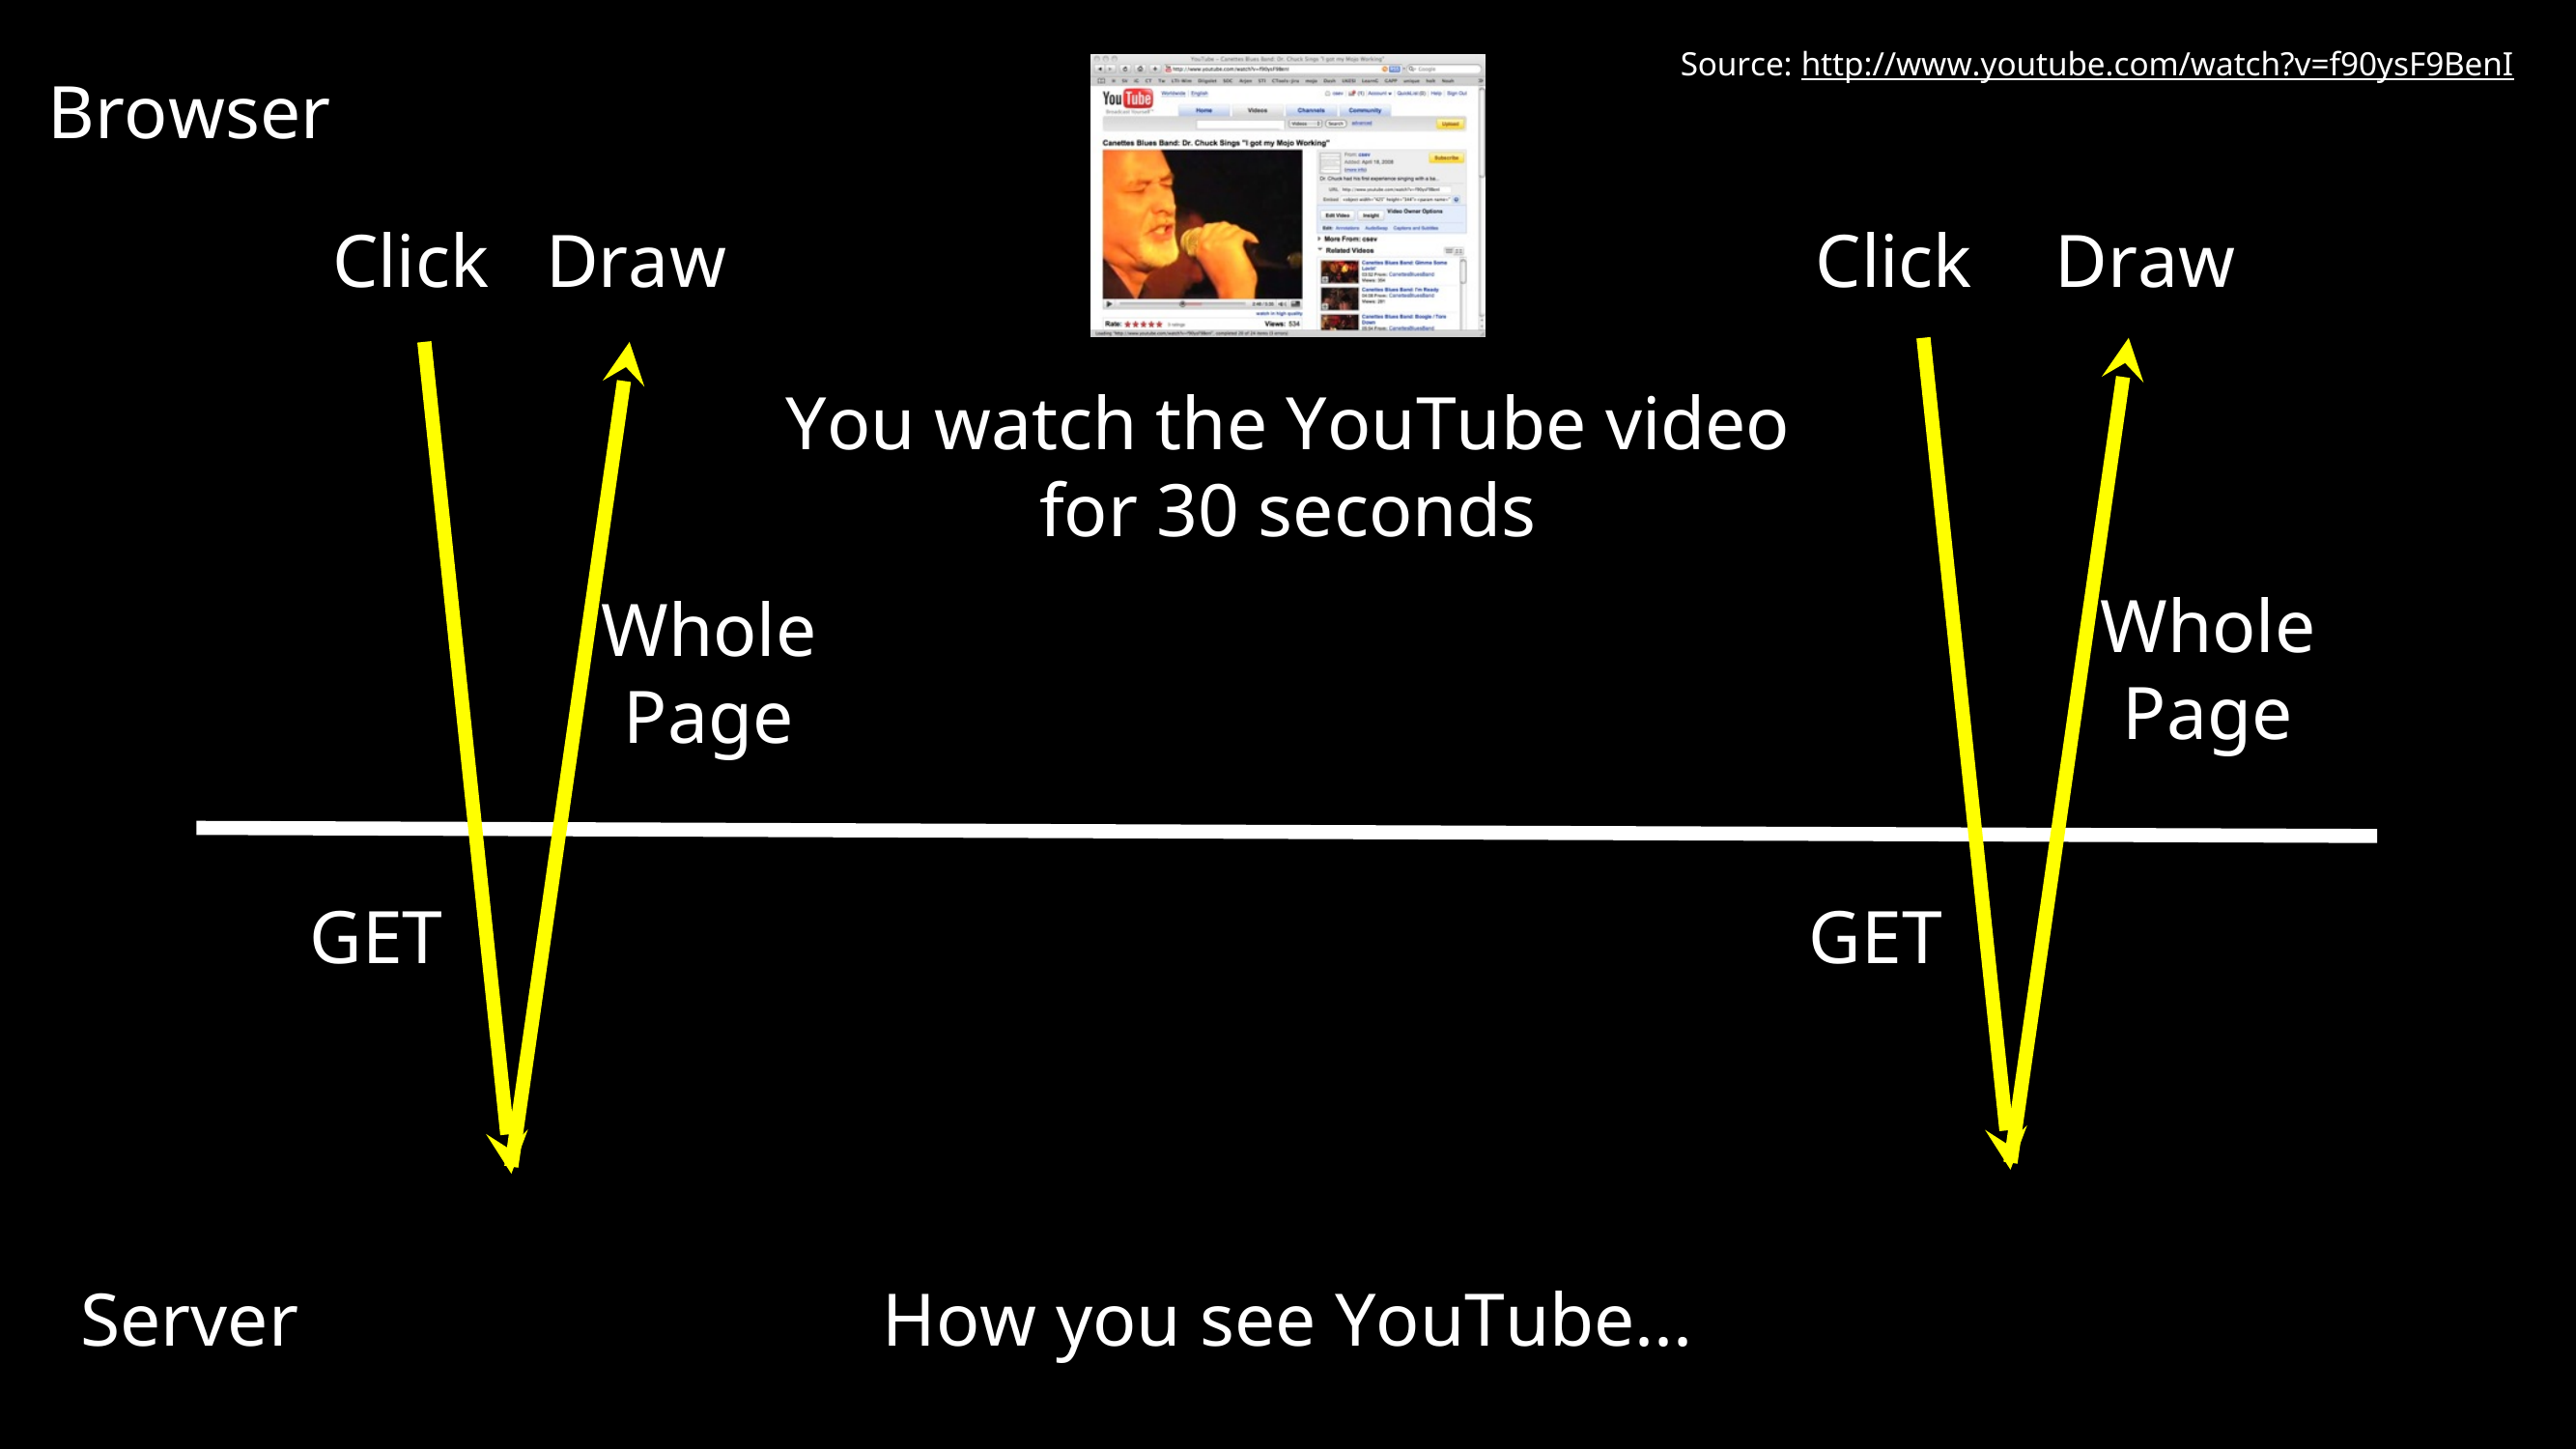

Source: http://www.youtube.com/watch?v=f90ysF9BenI
Browser
Click
Draw
Click
Draw
You watch the YouTube video
for 30 seconds
Whole
Page
Whole
Page
GET
GET
Server
How you see YouTube...